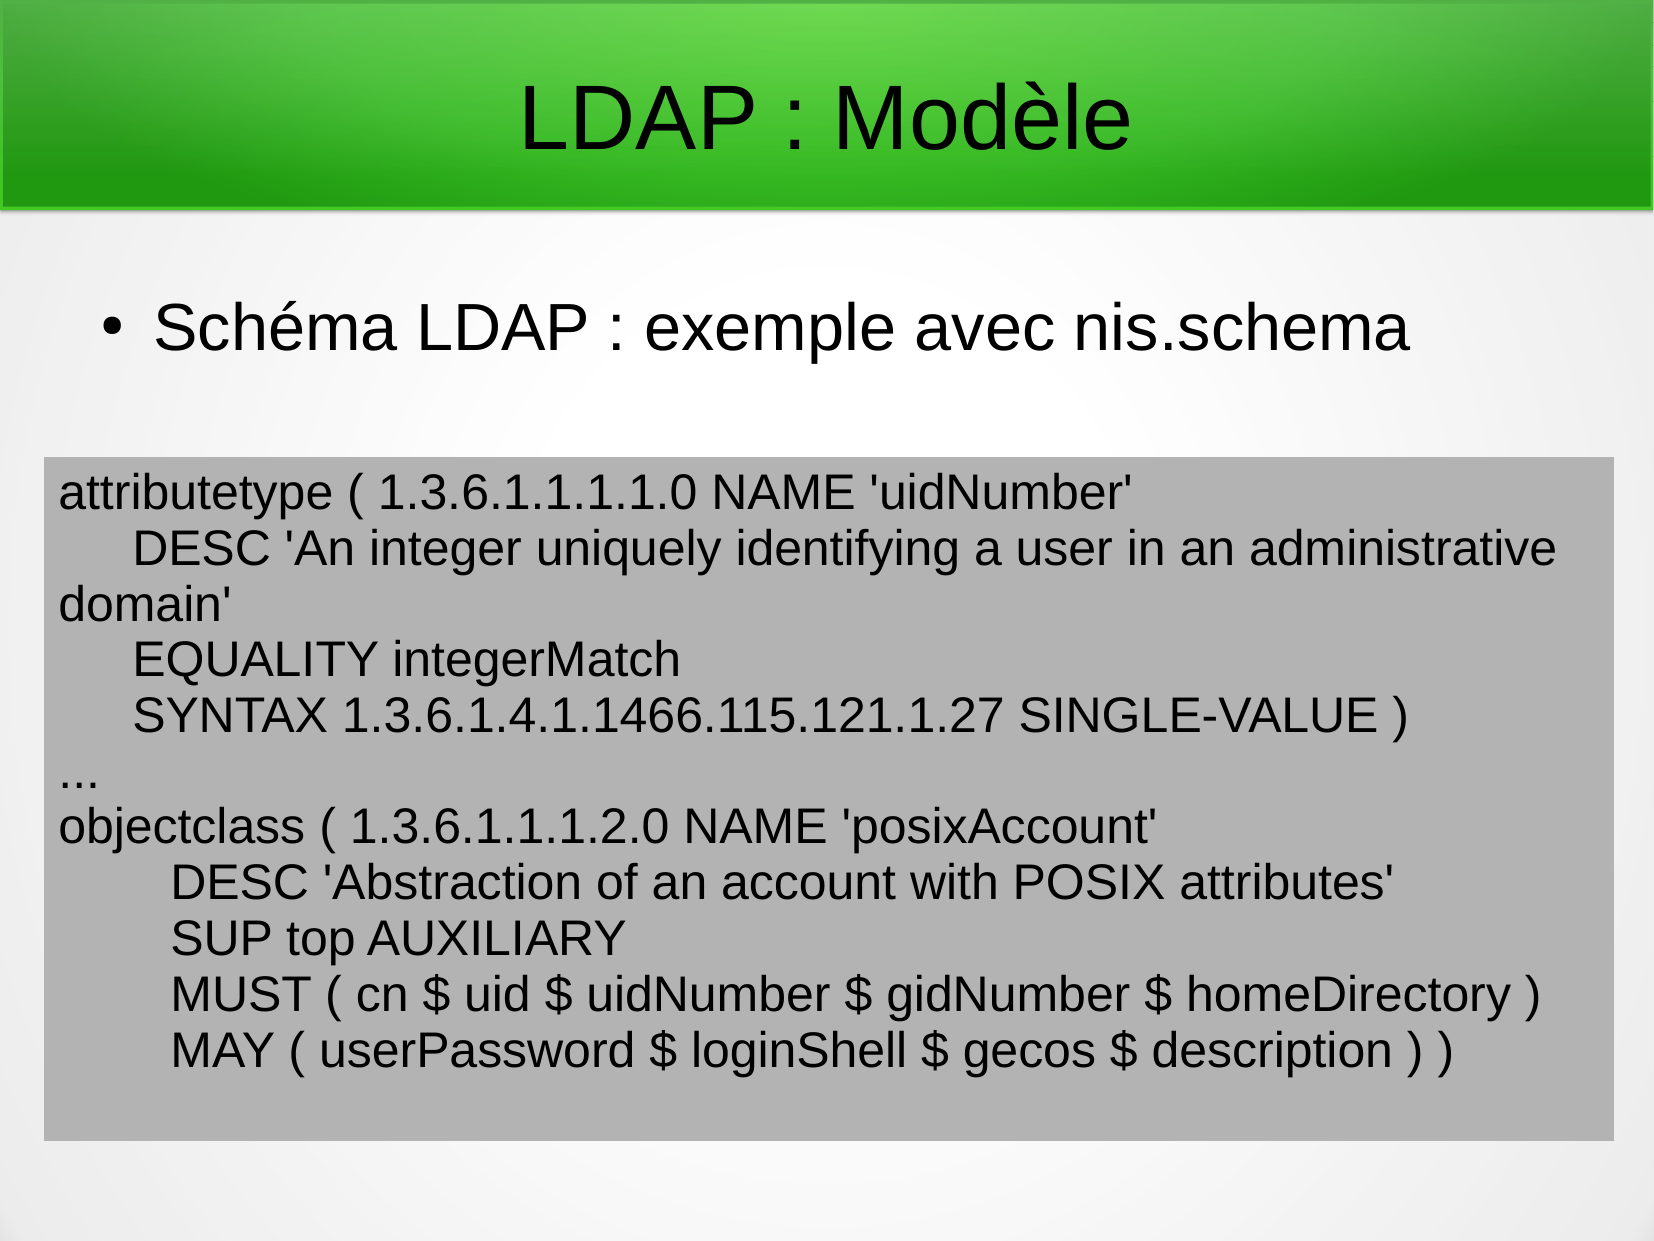

# LDAP : Modèle
Schéma LDAP : exemple avec nis.schema
| attributetype ( 1.3.6.1.1.1.1.0 NAME 'uidNumber' DESC 'An integer uniquely identifying a user in an administrative domain' EQUALITY integerMatch SYNTAX 1.3.6.1.4.1.1466.115.121.1.27 SINGLE-VALUE ) ... objectclass ( 1.3.6.1.1.1.2.0 NAME 'posixAccount' DESC 'Abstraction of an account with POSIX attributes' SUP top AUXILIARY MUST ( cn $ uid $ uidNumber $ gidNumber $ homeDirectory ) MAY ( userPassword $ loginShell $ gecos $ description ) ) |
| --- |